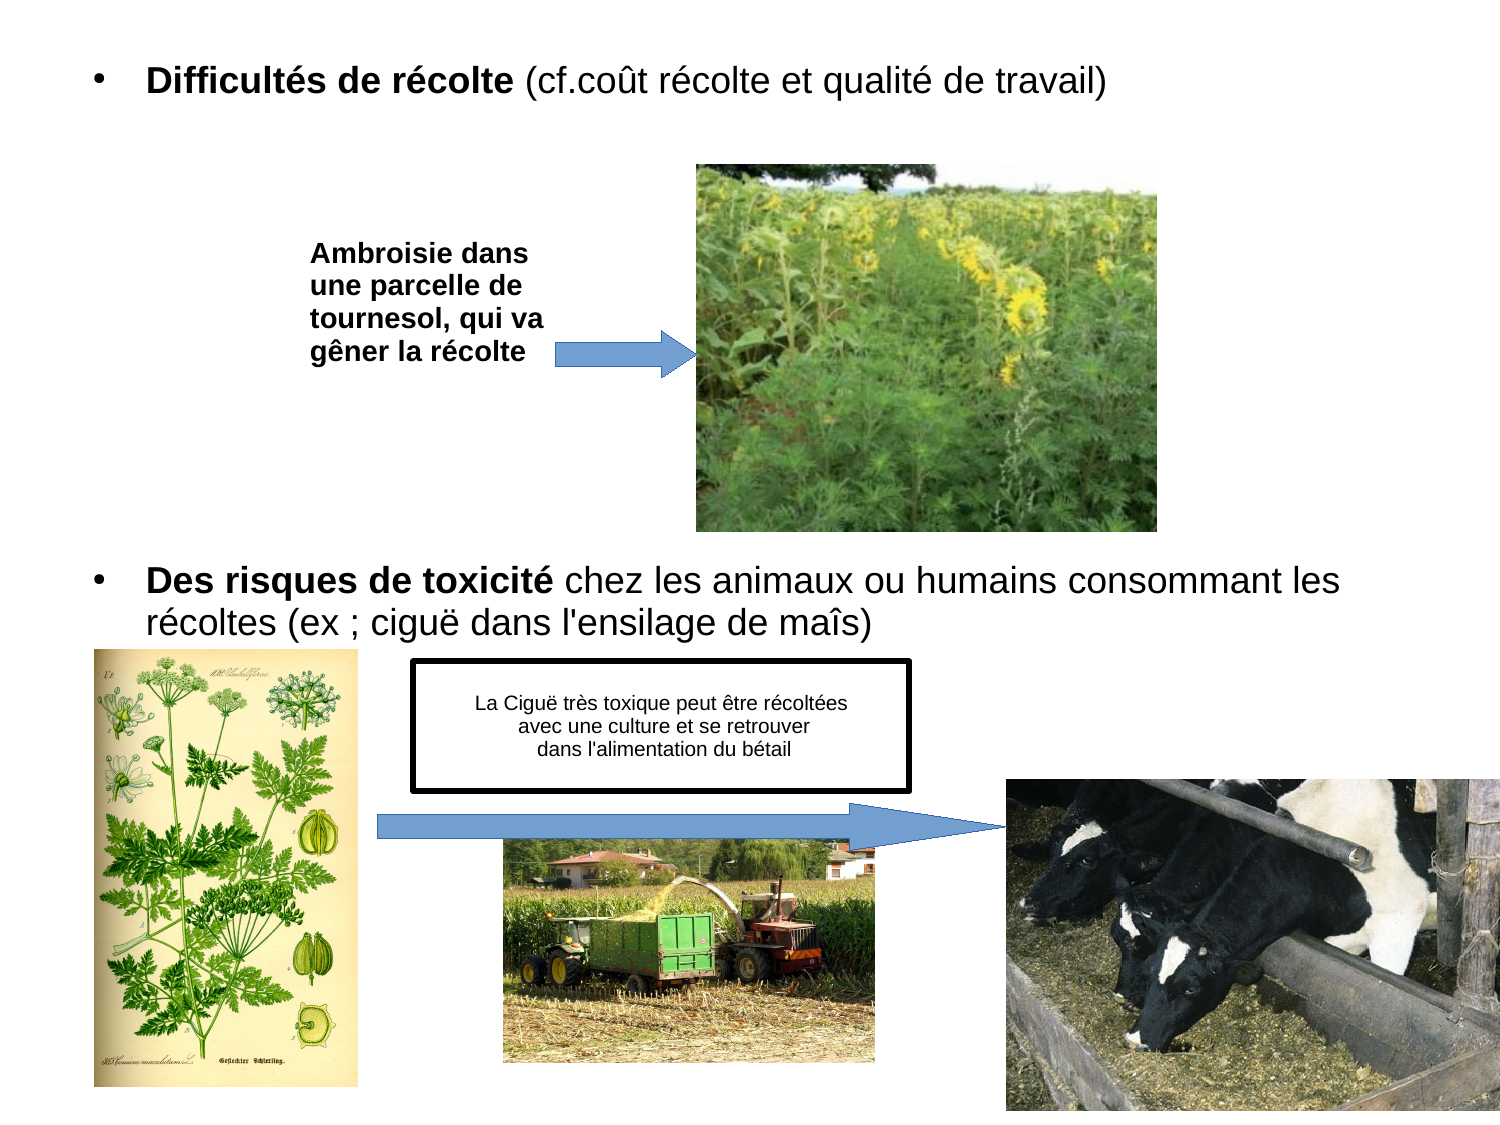

# Difficultés de récolte (cf.coût récolte et qualité de travail)
Des risques de toxicité chez les animaux ou humains consommant les récoltes (ex ; ciguë dans l'ensilage de maîs)
Ambroisie dans une parcelle de tournesol, qui va gêner la récolte
La Ciguë très toxique peut être récoltées
 avec une culture et se retrouver
 dans l'alimentation du bétail